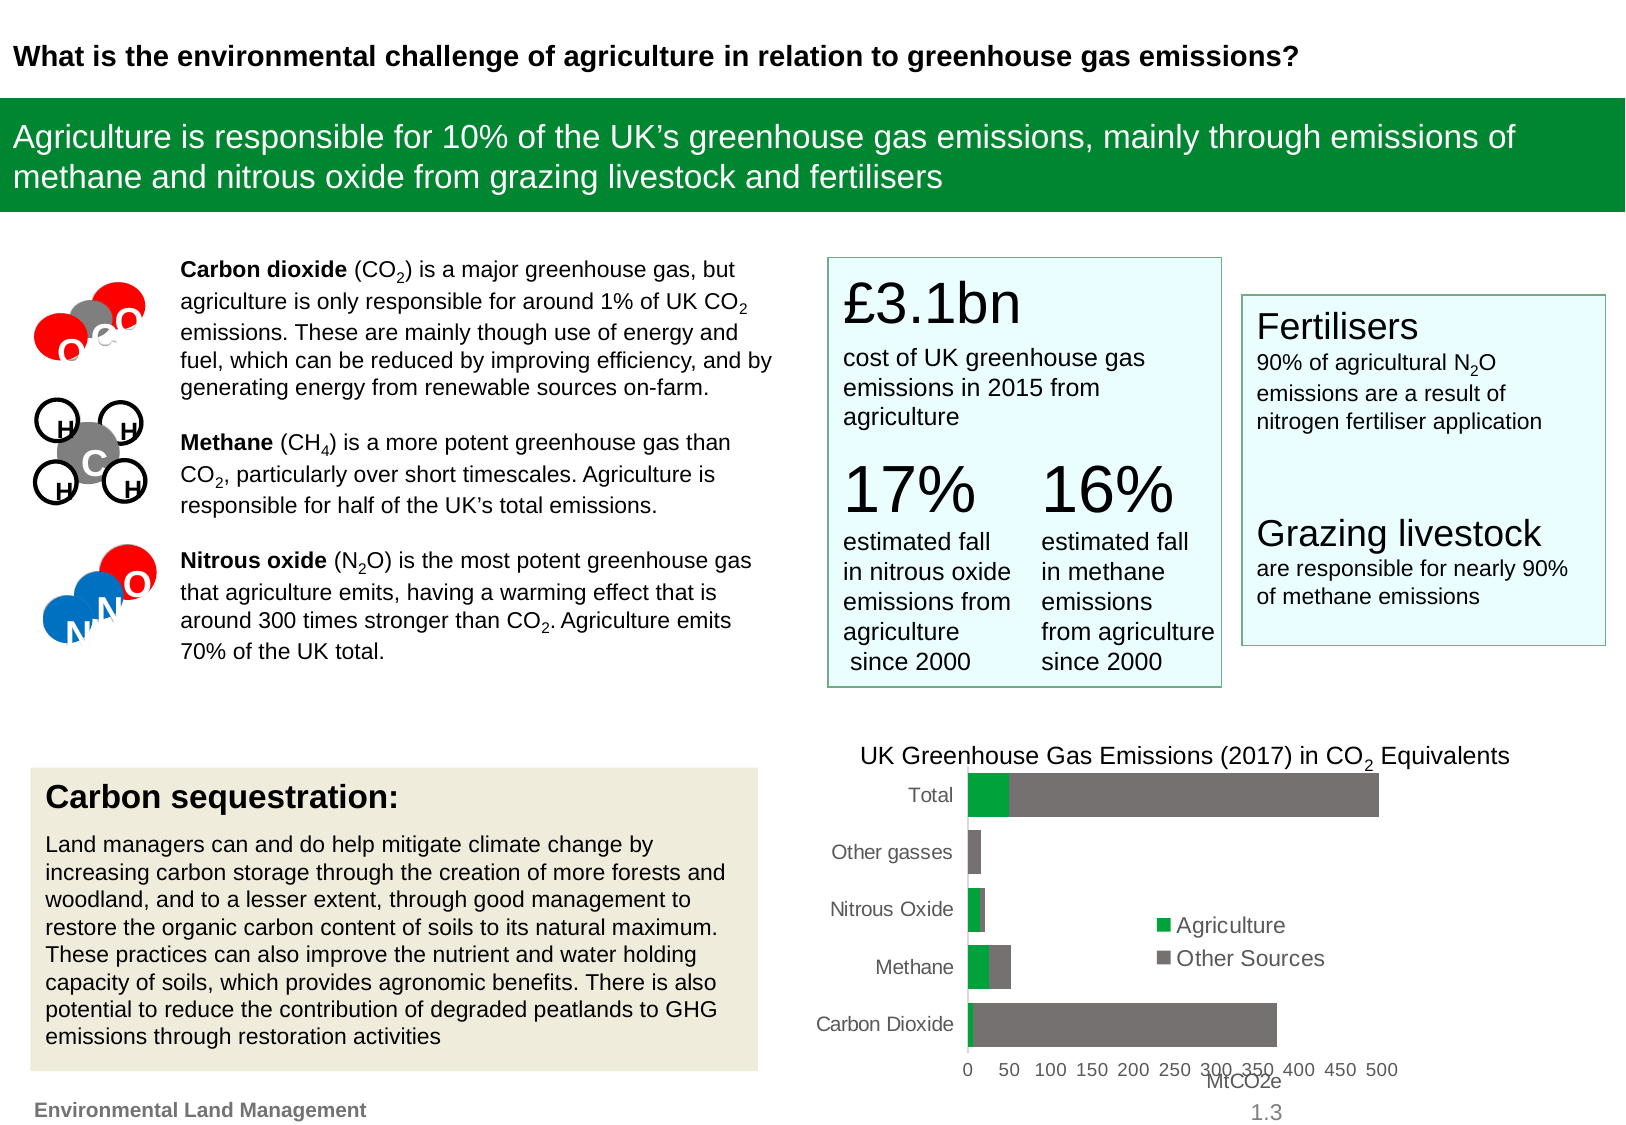

What is the environmental challenge of agriculture in relation to greenhouse gas emissions?
Agriculture is responsible for 10% of the UK’s greenhouse gas emissions, mainly through emissions of methane and nitrous oxide from grazing livestock and fertilisers
# Slide 1.3 – What is the environmental challenge of agriculture in relation to greenhouse gas emissions?
Carbon dioxide (CO2) is a major greenhouse gas, but agriculture is only responsible for around 1% of UK CO2 emissions. These are mainly though use of energy and fuel, which can be reduced by improving efficiency, and by generating energy from renewable sources on-farm.
Methane (CH4) is a more potent greenhouse gas than CO2, particularly over short timescales. Agriculture is responsible for half of the UK’s total emissions.
Nitrous oxide (N2O) is the most potent greenhouse gas that agriculture emits, having a warming effect that is around 300 times stronger than CO2. Agriculture emits 70% of the UK total.
£3.1bn
cost of UK greenhouse gas emissions in 2015 from agriculture
17%
estimated fall
in nitrous oxide
emissions from
agriculture
 since 2000
O
C
O
Fertilisers
90% of agricultural N2O emissions are a result of nitrogen fertiliser application
Grazing livestock
are responsible for nearly 90% of methane emissions
H
H
C
H
H
16%
estimated fall
in methane
emissions
from agriculture
since 2000
O
N
N
UK Greenhouse Gas Emissions (2017) in CO2 Equivalents
### Chart
| Category | Agriculture | Other Sources |
|---|---|---|
| Carbon Dioxide | 5.6 | 367.6 |
| Methane | 25.7 | 25.8 |
| Nitrous Oxide | 14.3 | 6.2 |
| Other gasses | 0.0 | 15.0 |
| Total | 49.1 | 446.6 |Carbon sequestration:
Land managers can and do help mitigate climate change by increasing carbon storage through the creation of more forests and woodland, and to a lesser extent, through good management to restore the organic carbon content of soils to its natural maximum. These practices can also improve the nutrient and water holding capacity of soils, which provides agronomic benefits. There is also potential to reduce the contribution of degraded peatlands to GHG emissions through restoration activities
1.3
Environmental Land Management